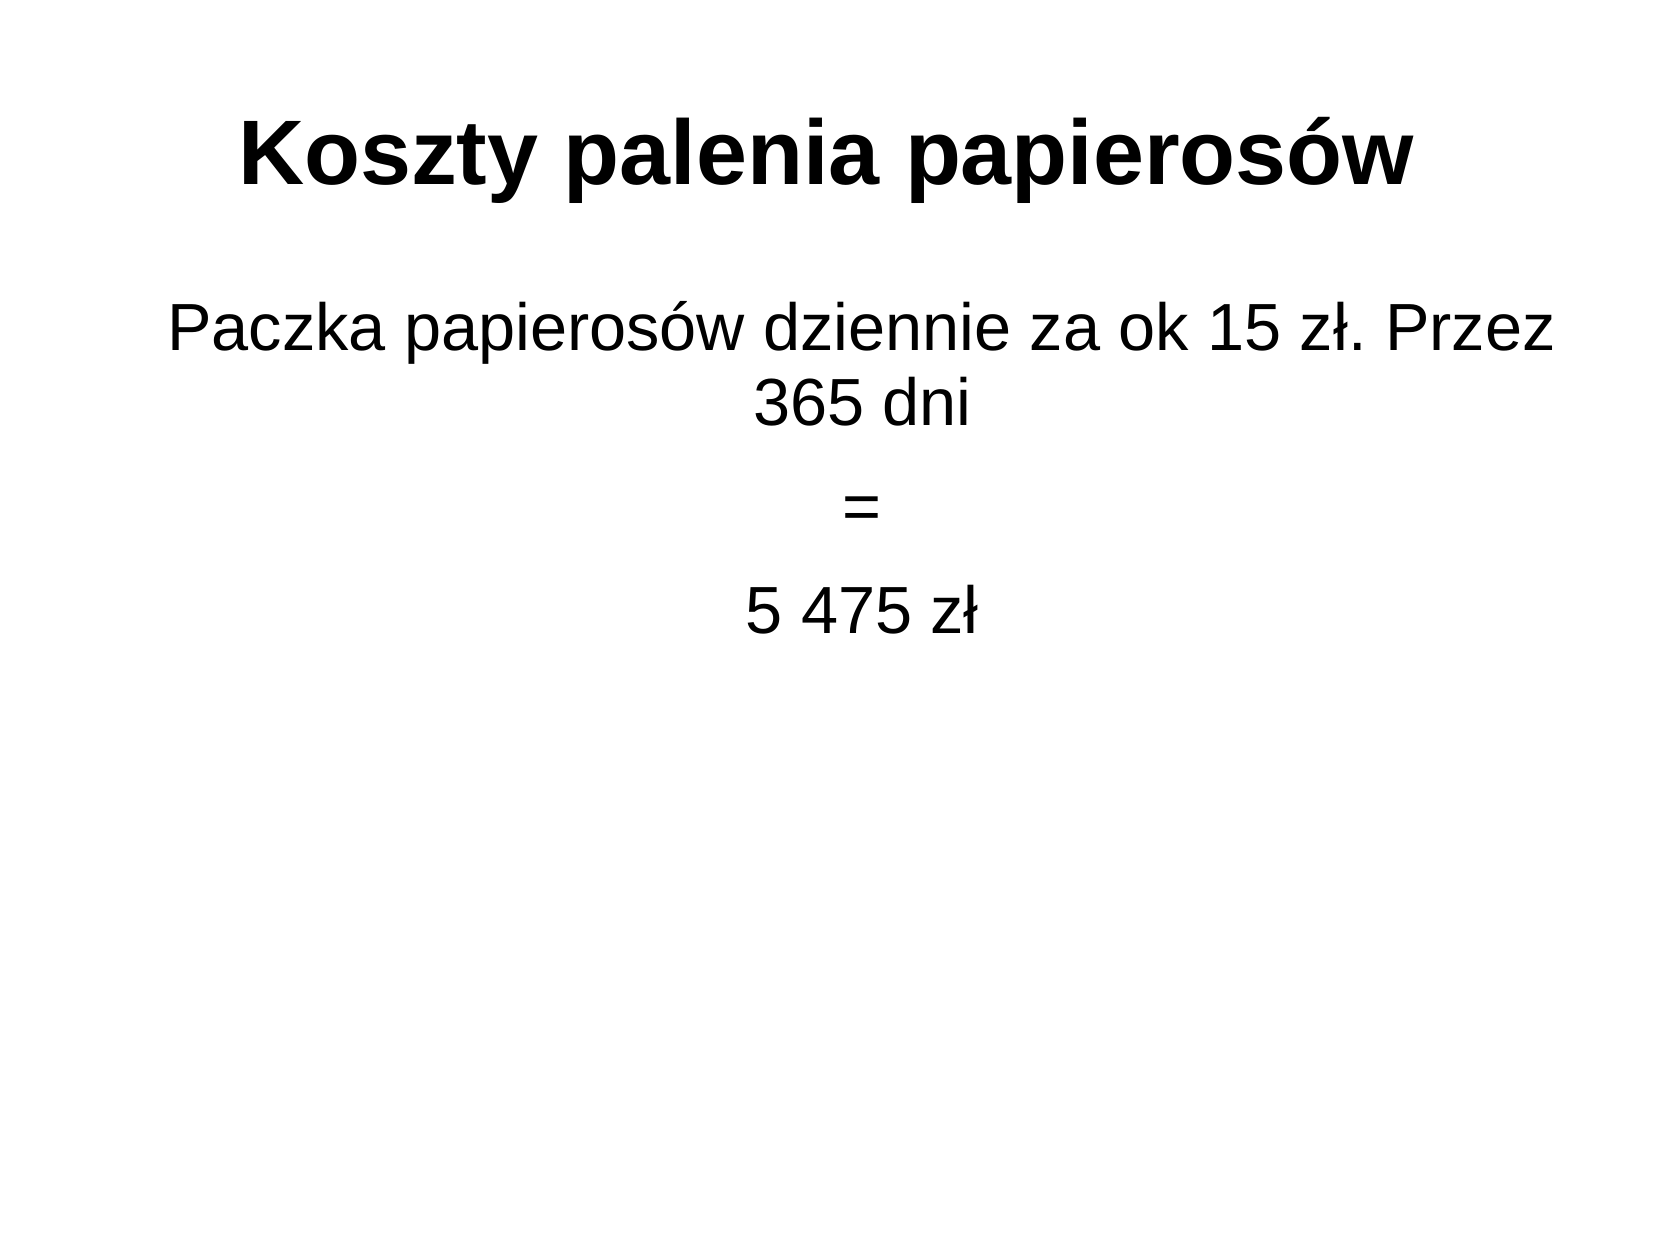

# Koszty palenia papierosów
Paczka papierosów dziennie za ok 15 zł. Przez 365 dni
=
5 475 zł